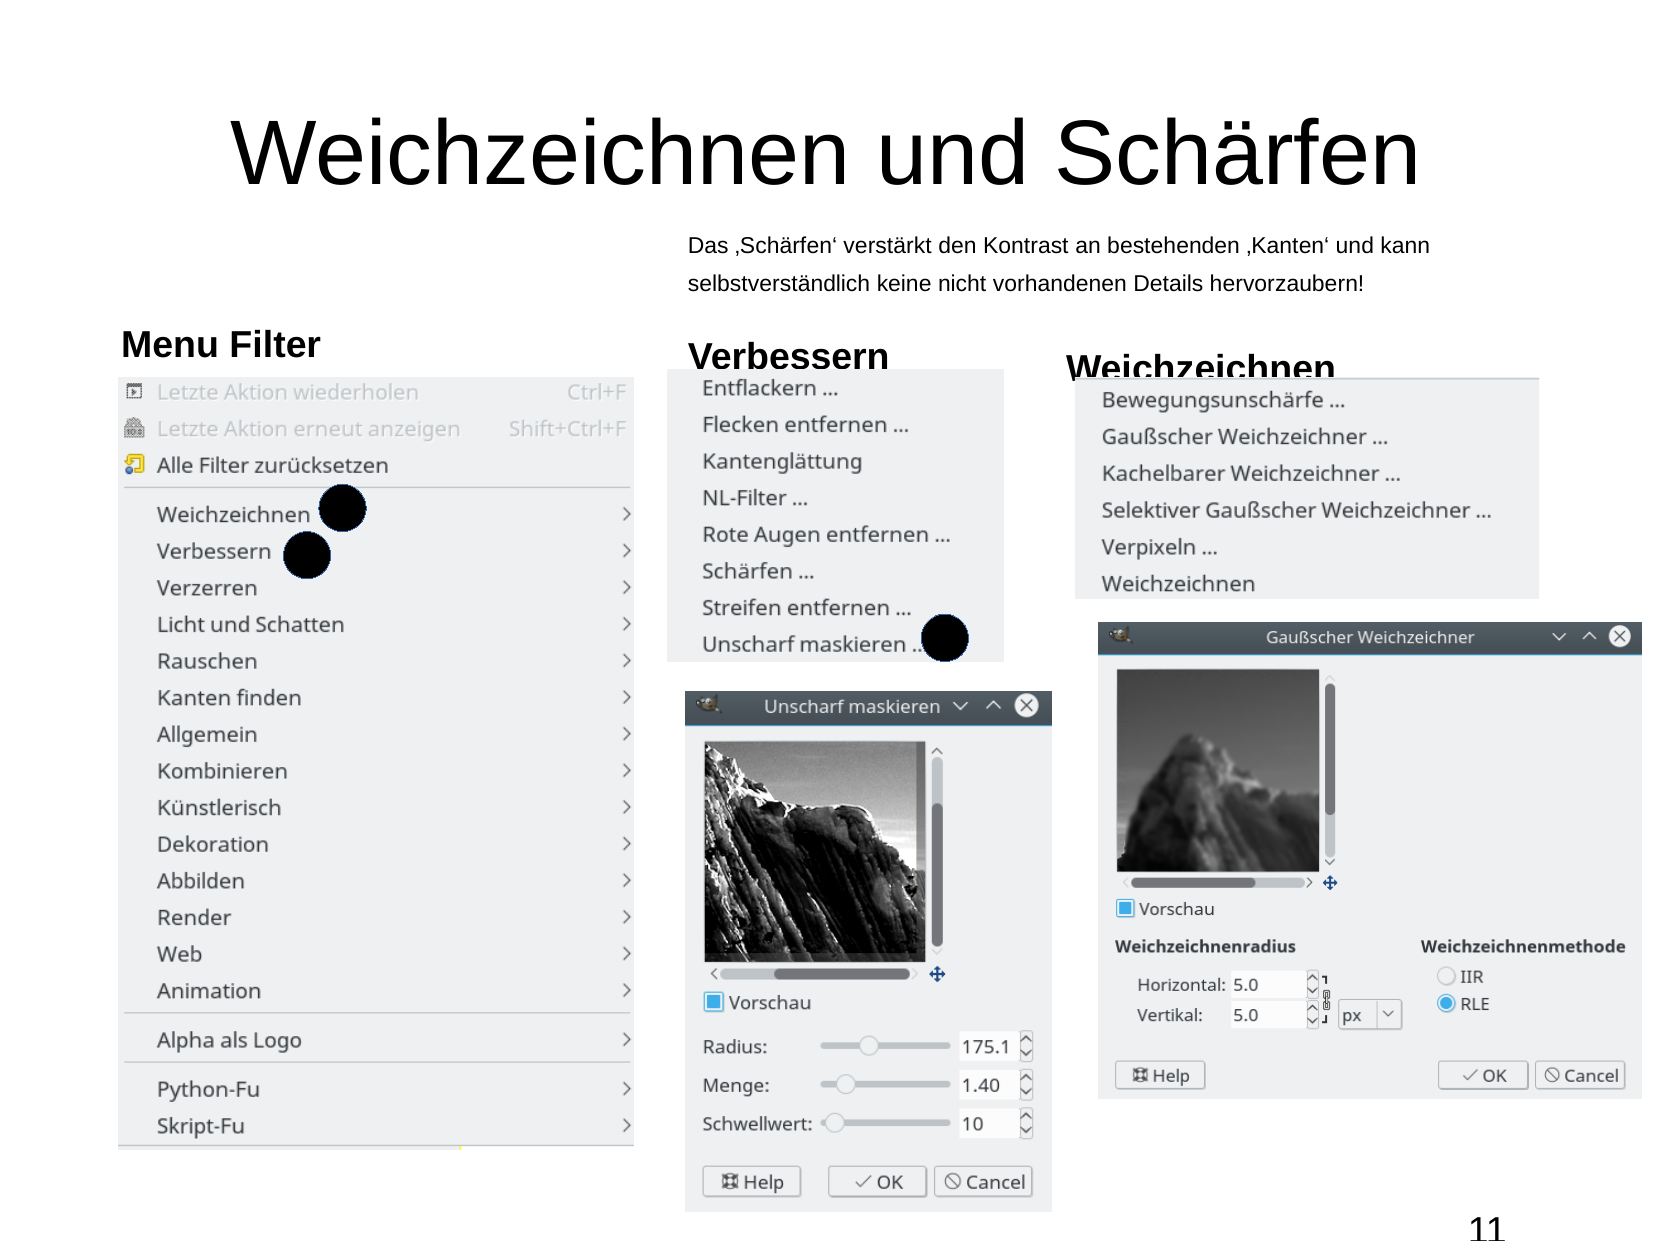

# Weichzeichnen und Schärfen
Das ‚Schärfen‘ verstärkt den Kontrast an bestehenden ‚Kanten‘ und kann selbstverständlich keine nicht vorhandenen Details hervorzaubern!
Menu Filter
Verbessern
Weichzeichnen